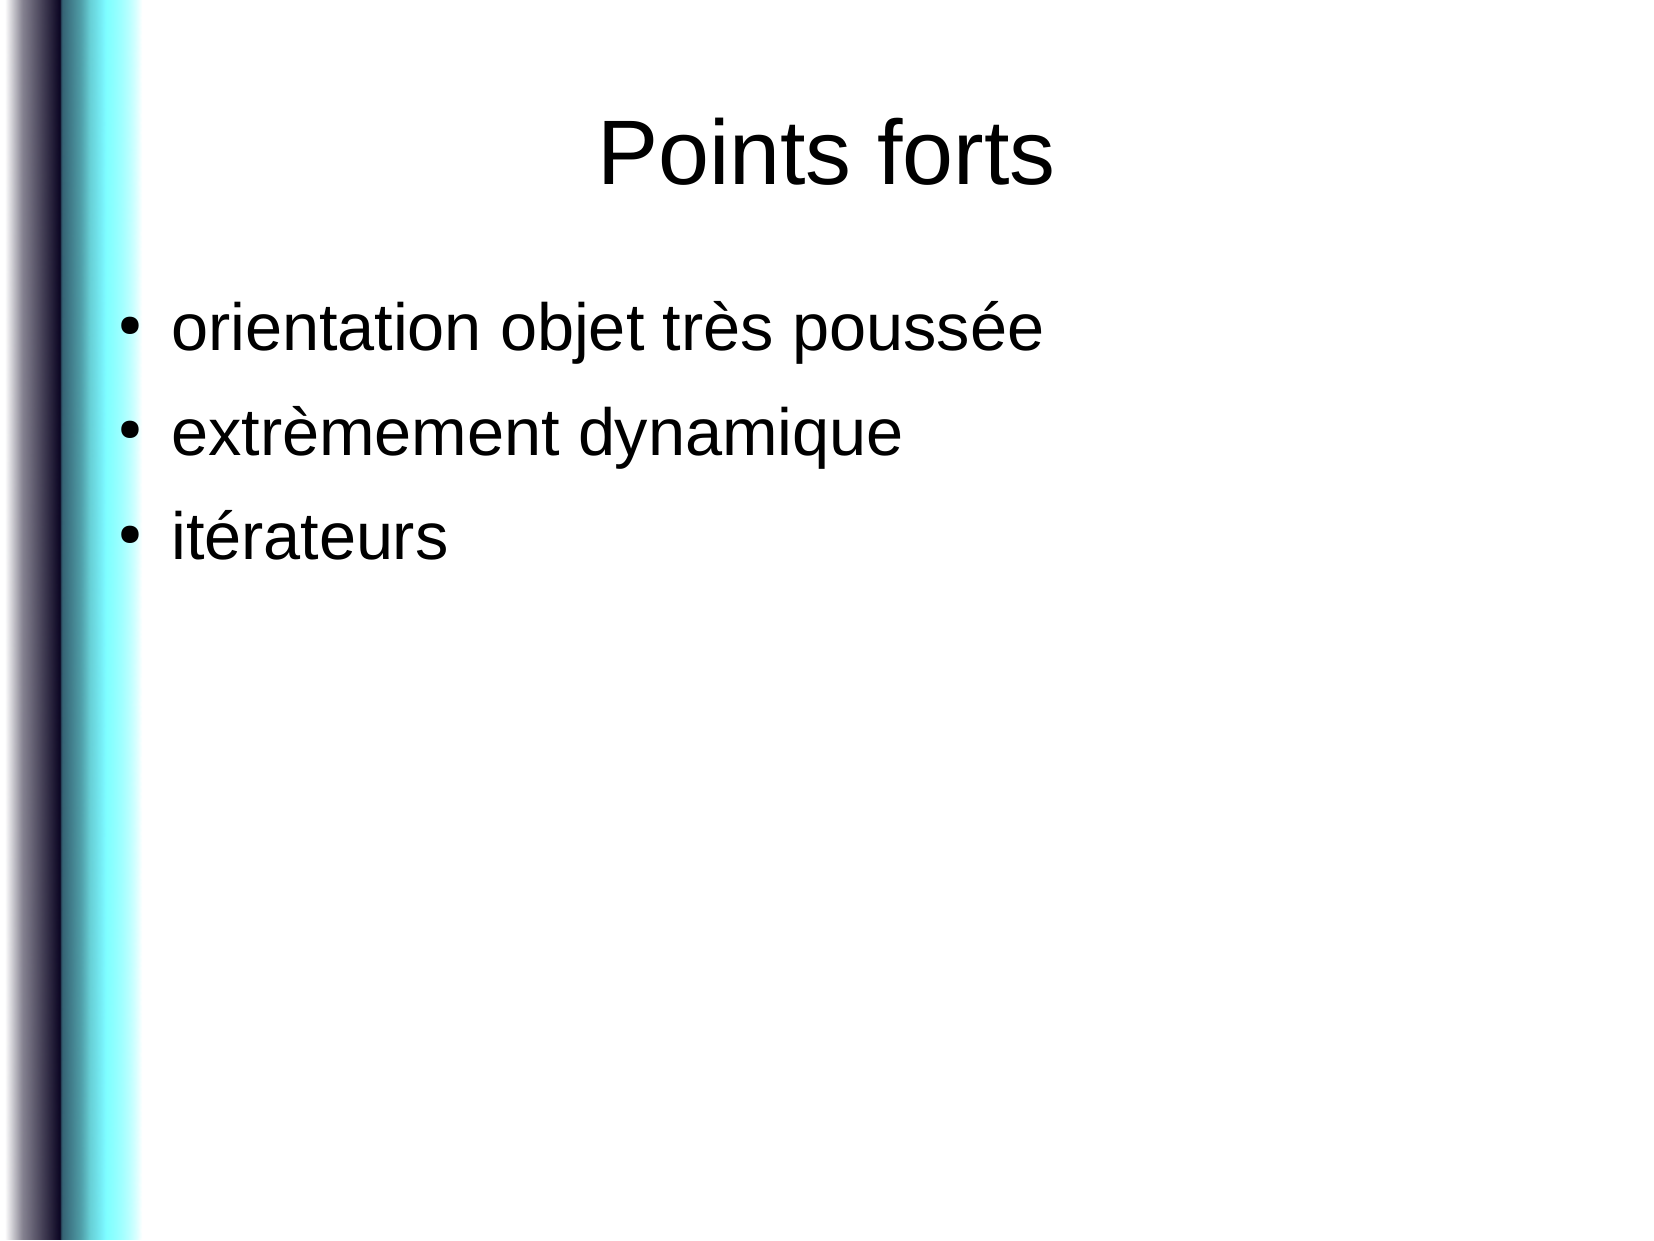

# Points forts
orientation objet très poussée
extrèmement dynamique
itérateurs